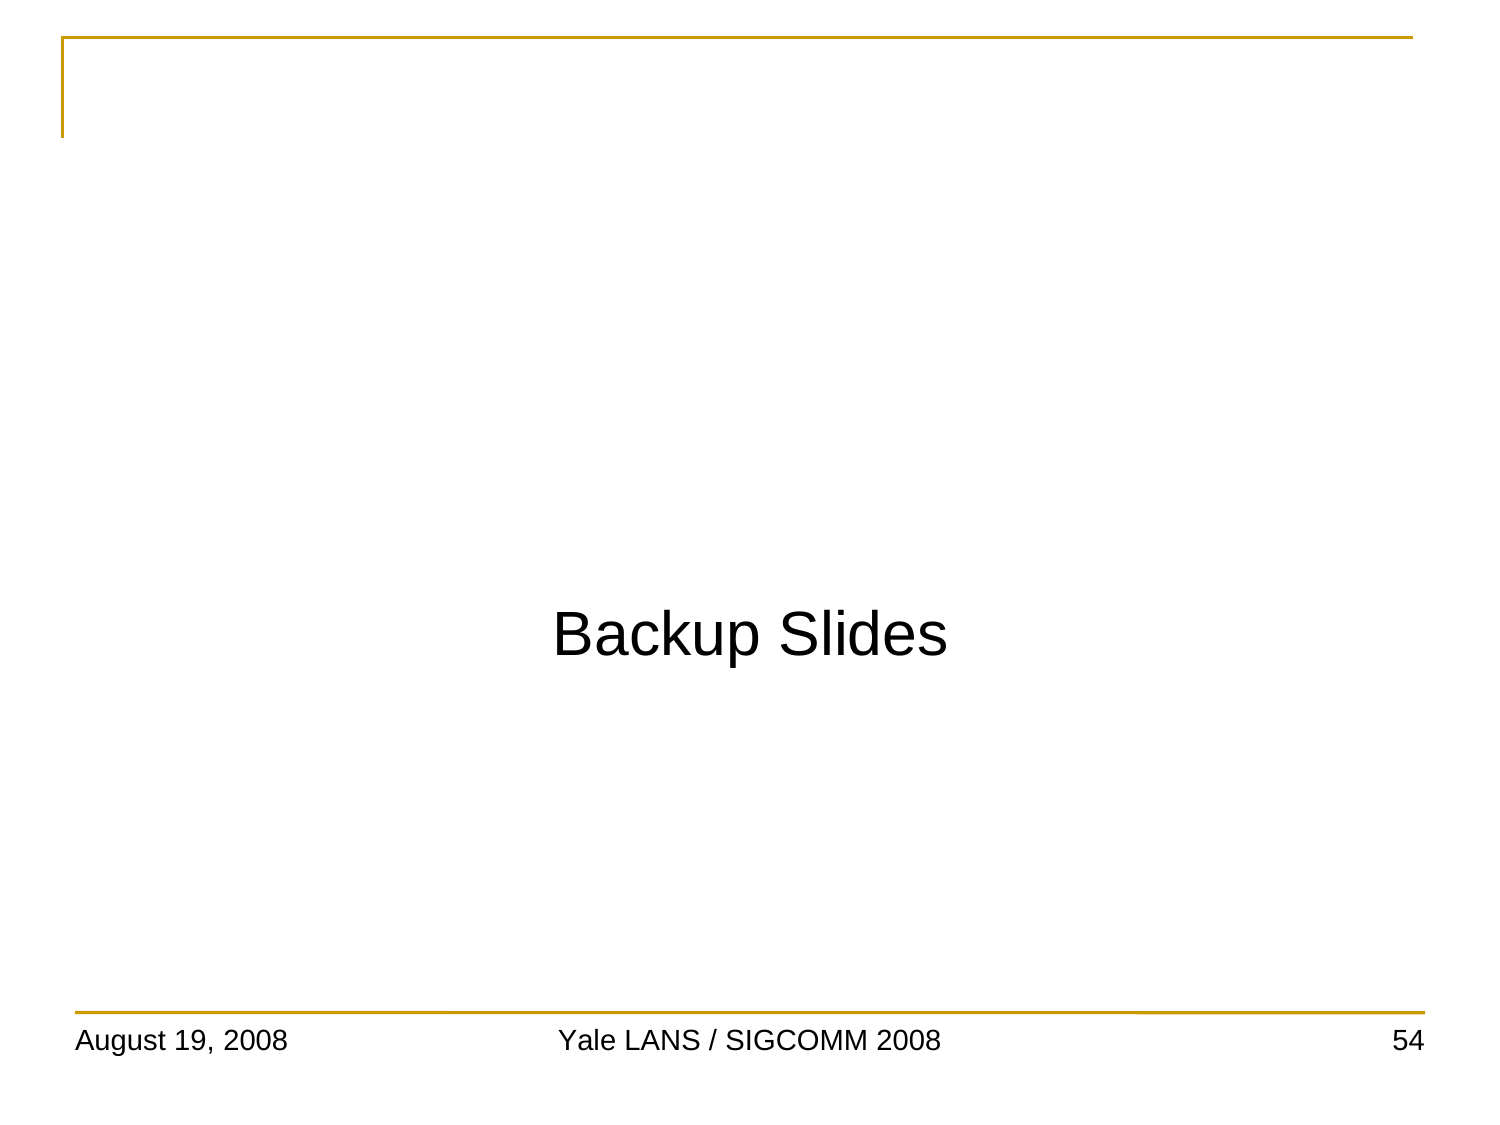

#
Backup Slides
August 19, 2008
Yale LANS / SIGCOMM 2008
54